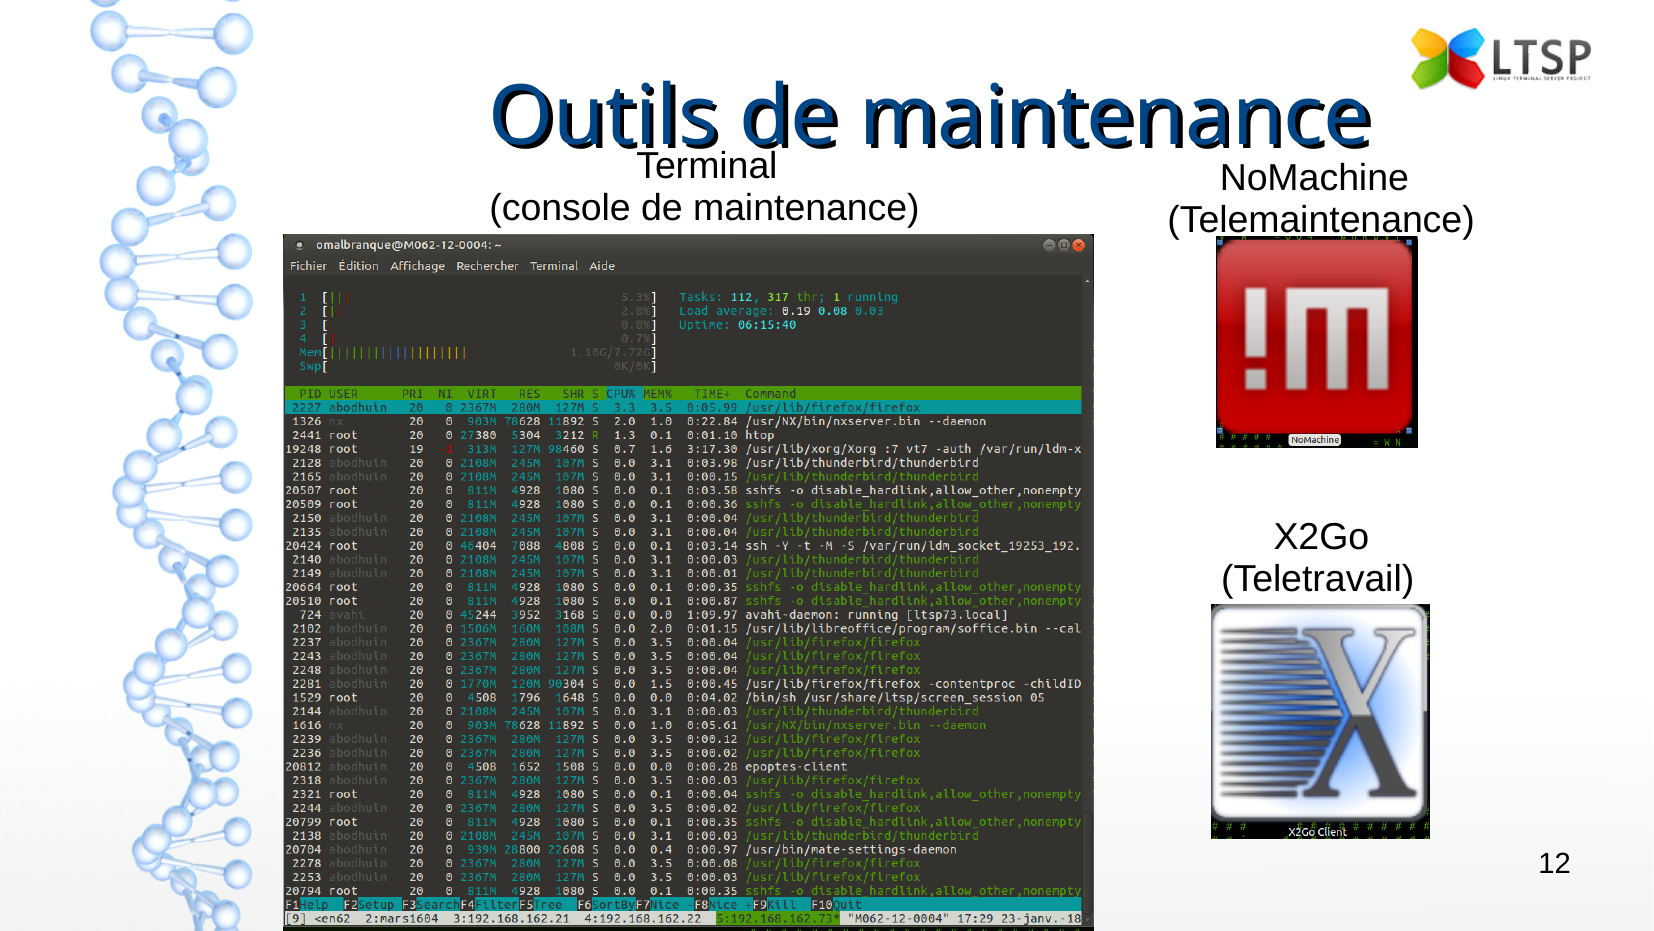

# Outils de maintenance
 Terminal
(console de maintenance)
 NoMachine
(Telemaintenance)
 X2Go
(Teletravail)
12